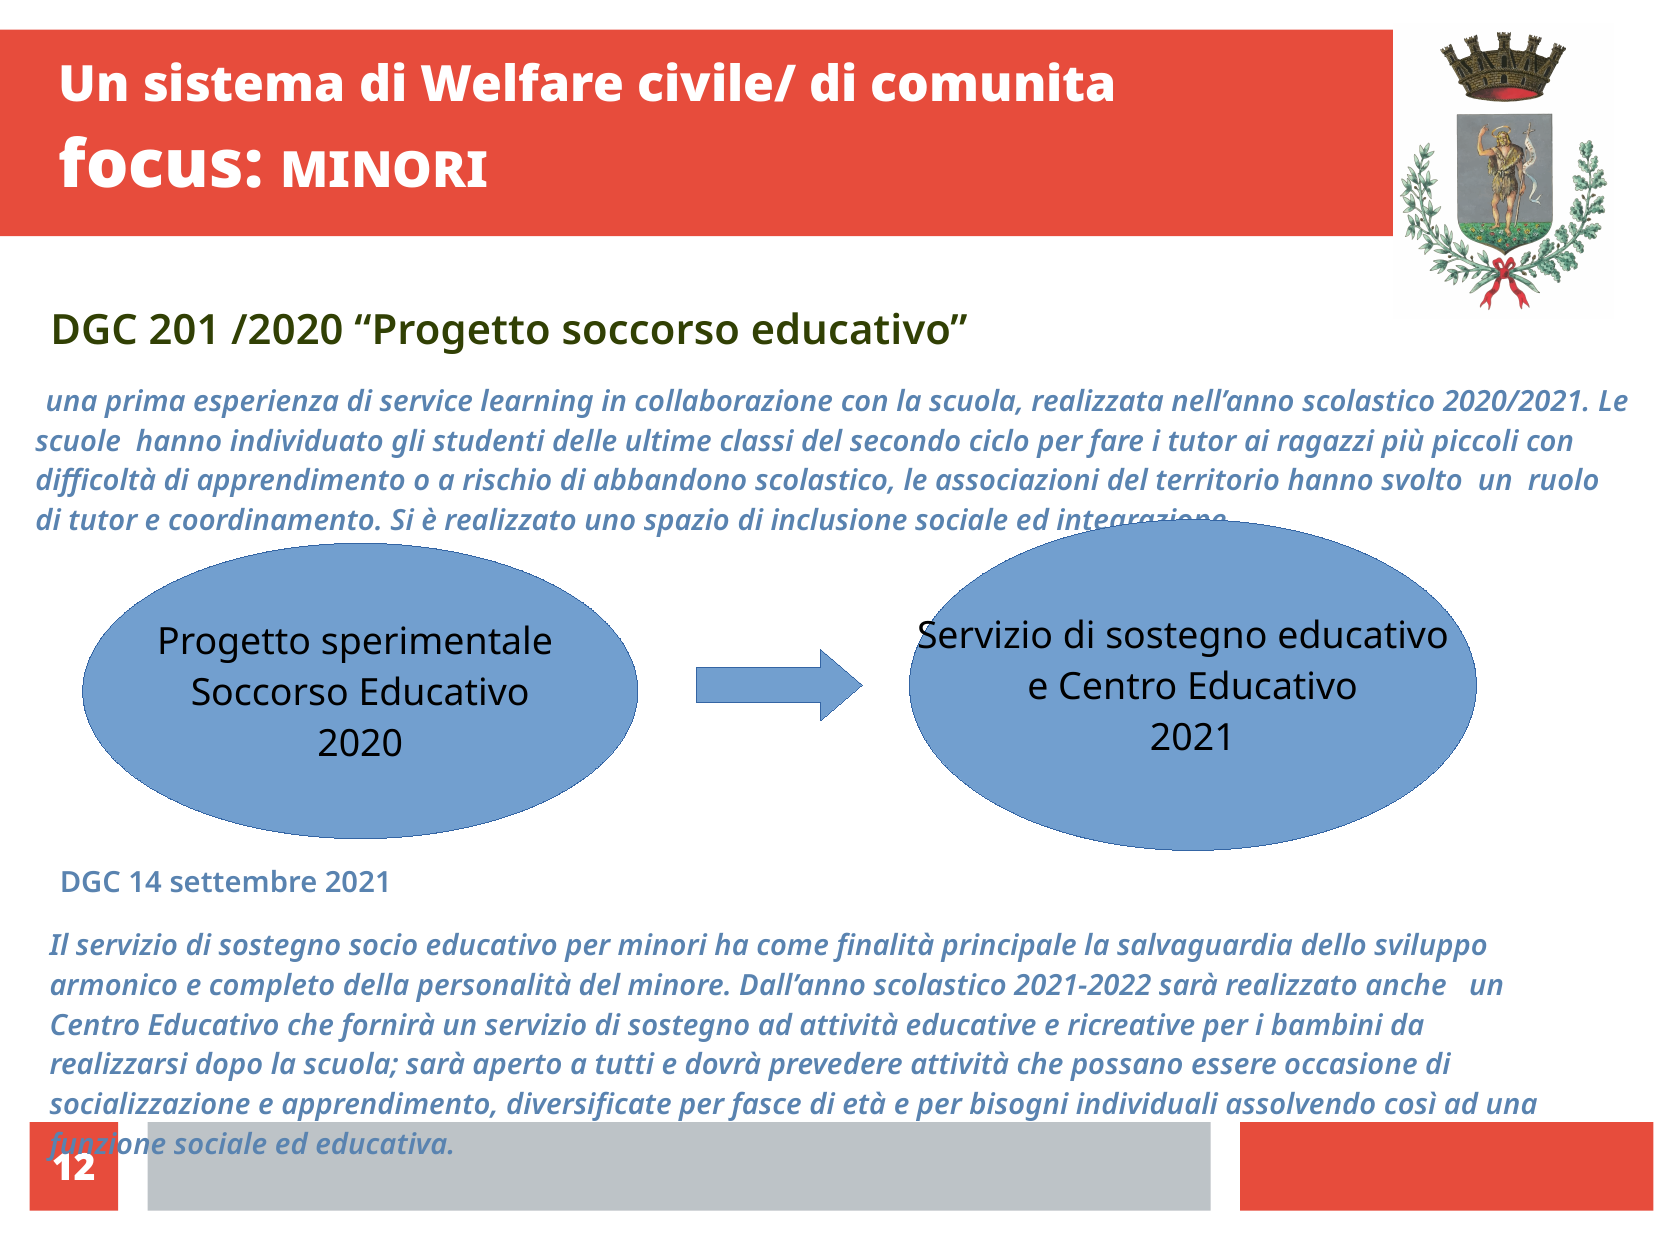

# Un sistema di Welfare civile/ di comunita focus: MINORI
DGC 201 /2020 “Progetto soccorso educativo”
una prima esperienza di service learning in collaborazione con la scuola, realizzata nell’anno scolastico 2020/2021. Le scuole hanno individuato gli studenti delle ultime classi del secondo ciclo per fare i tutor ai ragazzi più piccoli con difficoltà di apprendimento o a rischio di abbandono scolastico, le associazioni del territorio hanno svolto un ruolo di tutor e coordinamento. Si è realizzato uno spazio di inclusione sociale ed integrazione
Servizio di sostegno educativo
e Centro Educativo
2021
Progetto sperimentale
Soccorso Educativo
2020
DGC 14 settembre 2021
Il servizio di sostegno socio educativo per minori ha come finalità principale la salvaguardia dello sviluppo armonico e completo della personalità del minore. Dall’anno scolastico 2021-2022 sarà realizzato anche un Centro Educativo che fornirà un servizio di sostegno ad attività educative e ricreative per i bambini da realizzarsi dopo la scuola; sarà aperto a tutti e dovrà prevedere attività che possano essere occasione di socializzazione e apprendimento, diversificate per fasce di età e per bisogni individuali assolvendo così ad una funzione sociale ed educativa.
12